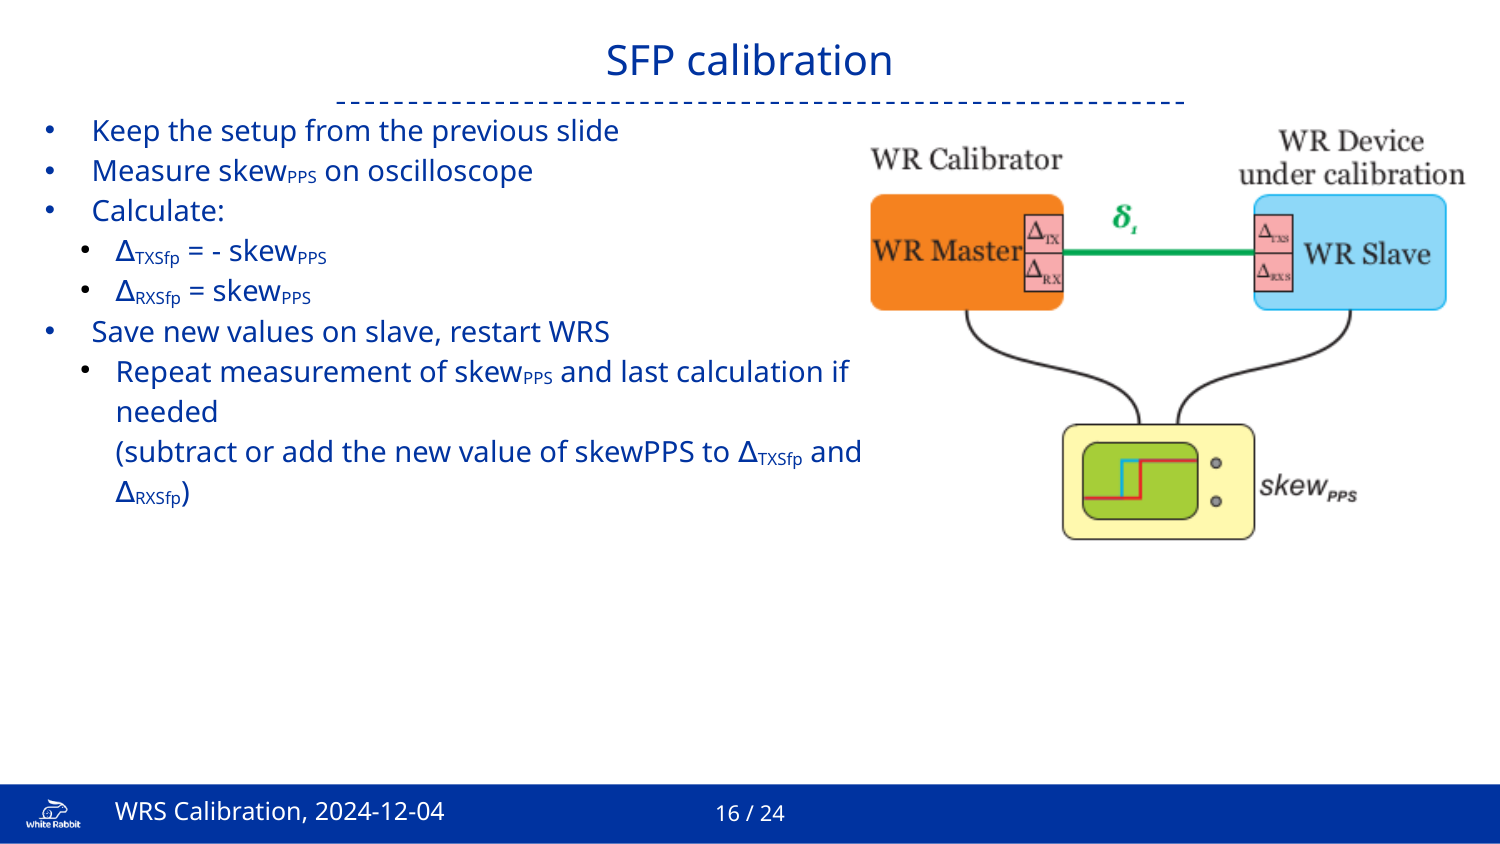

# SFP calibration
Keep the setup from the previous slide
Measure skewPPS on oscilloscope
Calculate:
∆TXSfp = - skewPPS
∆RXSfp = skewPPS
Save new values on slave, restart WRS
Repeat measurement of skewPPS and last calculation if needed
(subtract or add the new value of skewPPS to ∆TXSfp and ∆RXSfp)
WRS Calibration, 2024-12-04